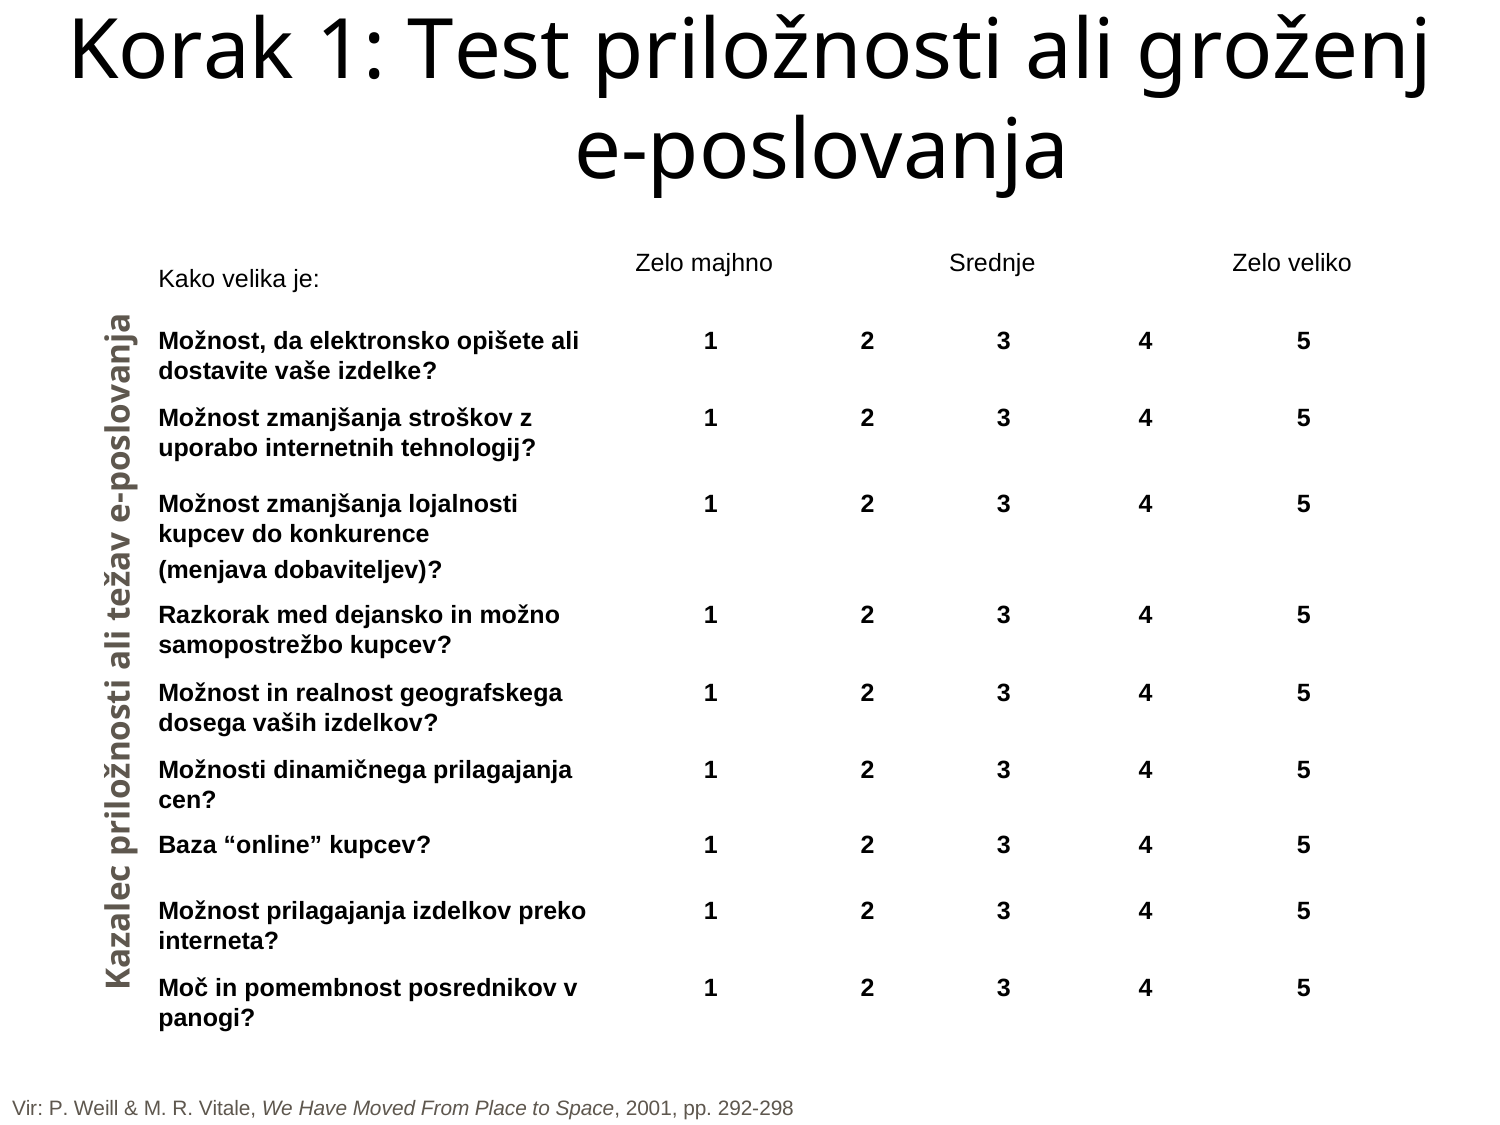

# Korak 1: Test priložnosti ali groženj e-poslovanja
| Kako velika je: | Zelo majhno | | Srednje | | Zelo veliko |
| --- | --- | --- | --- | --- | --- |
| Možnost, da elektronsko opišete ali dostavite vaše izdelke? | 1 | 2 | 3 | 4 | 5 |
| Možnost zmanjšanja stroškov z uporabo internetnih tehnologij? | 1 | 2 | 3 | 4 | 5 |
| Možnost zmanjšanja lojalnosti kupcev do konkurence (menjava dobaviteljev)? | 1 | 2 | 3 | 4 | 5 |
| Razkorak med dejansko in možno samopostrežbo kupcev? | 1 | 2 | 3 | 4 | 5 |
| Možnost in realnost geografskega dosega vaših izdelkov? | 1 | 2 | 3 | 4 | 5 |
| Možnosti dinamičnega prilagajanja cen? | 1 | 2 | 3 | 4 | 5 |
| Baza “online” kupcev? | 1 | 2 | 3 | 4 | 5 |
| Možnost prilagajanja izdelkov preko interneta? | 1 | 2 | 3 | 4 | 5 |
| Moč in pomembnost posrednikov v panogi? | 1 | 2 | 3 | 4 | 5 |
Kazalec priložnosti ali težav e-poslovanja
Vir: P. Weill & M. R. Vitale, We Have Moved From Place to Space, 2001, pp. 292-298